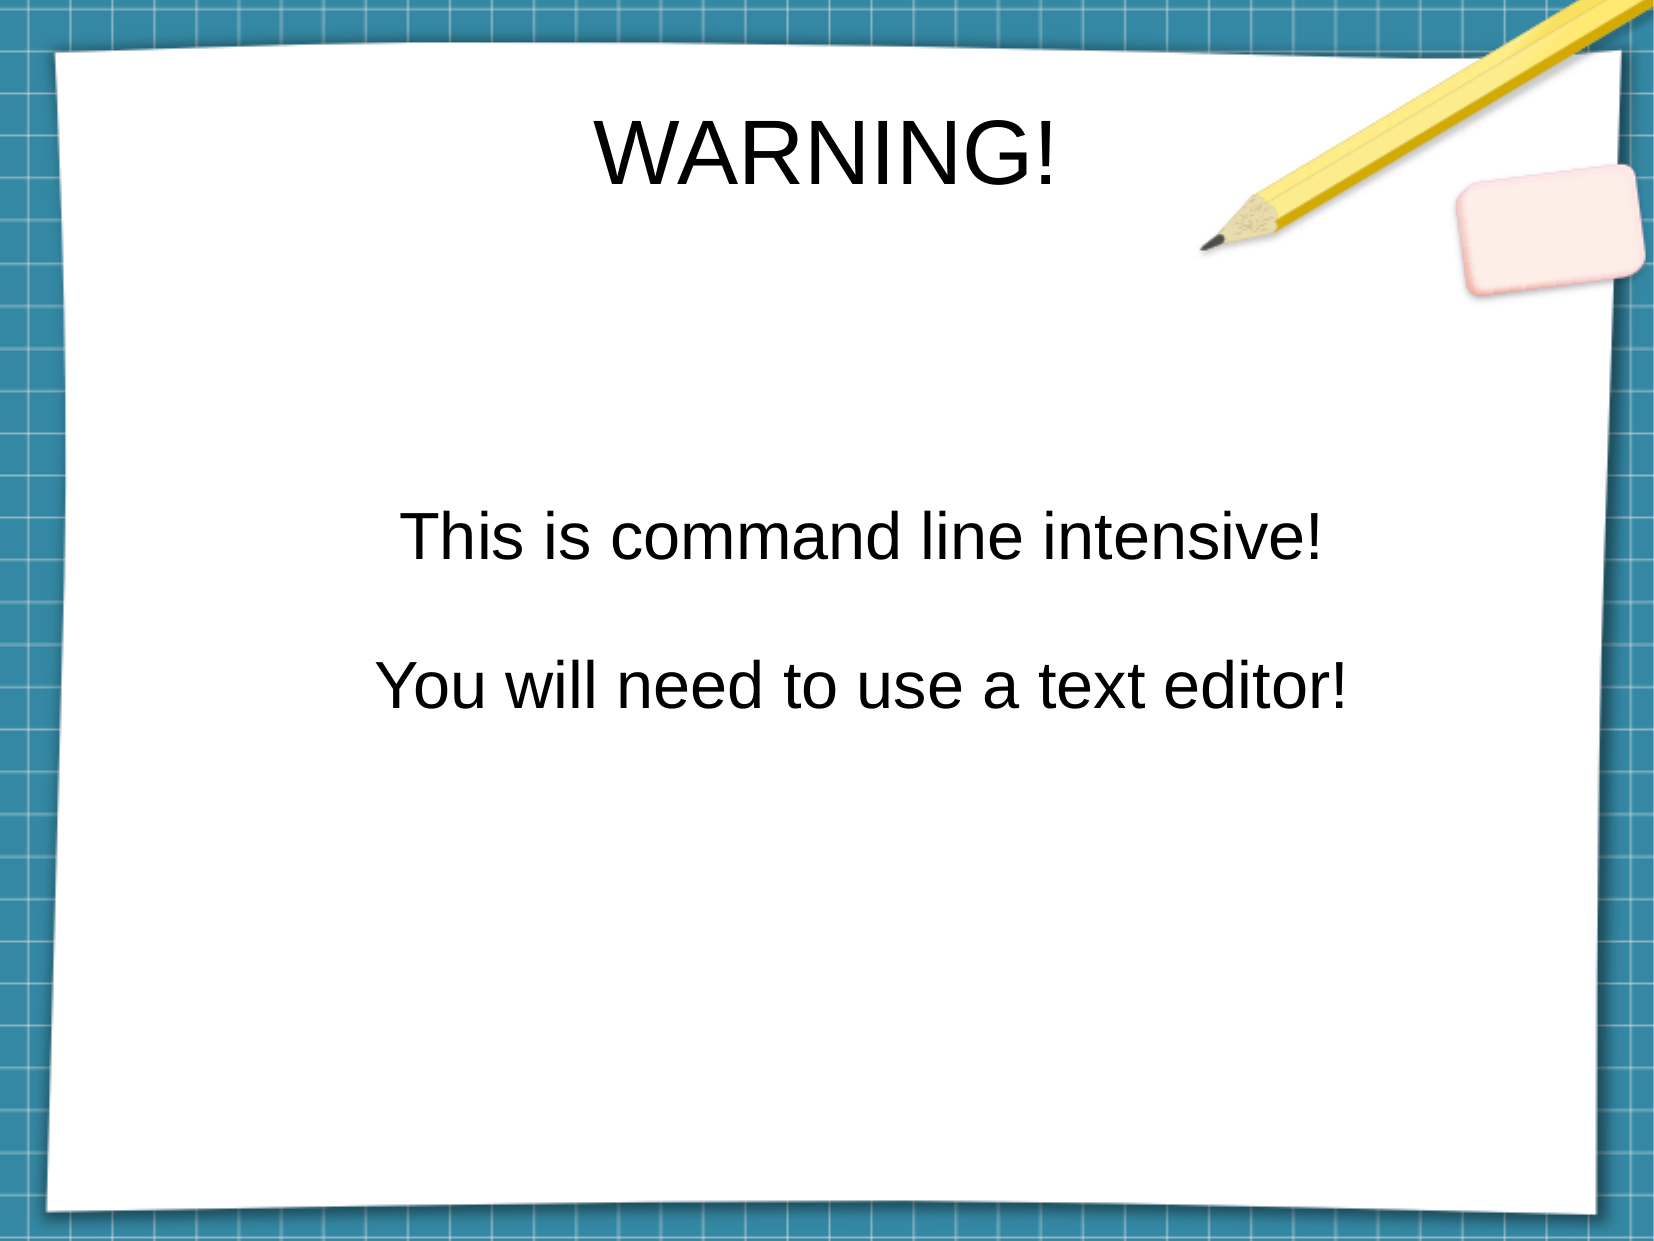

# WARNING!
This is command line intensive!
You will need to use a text editor!